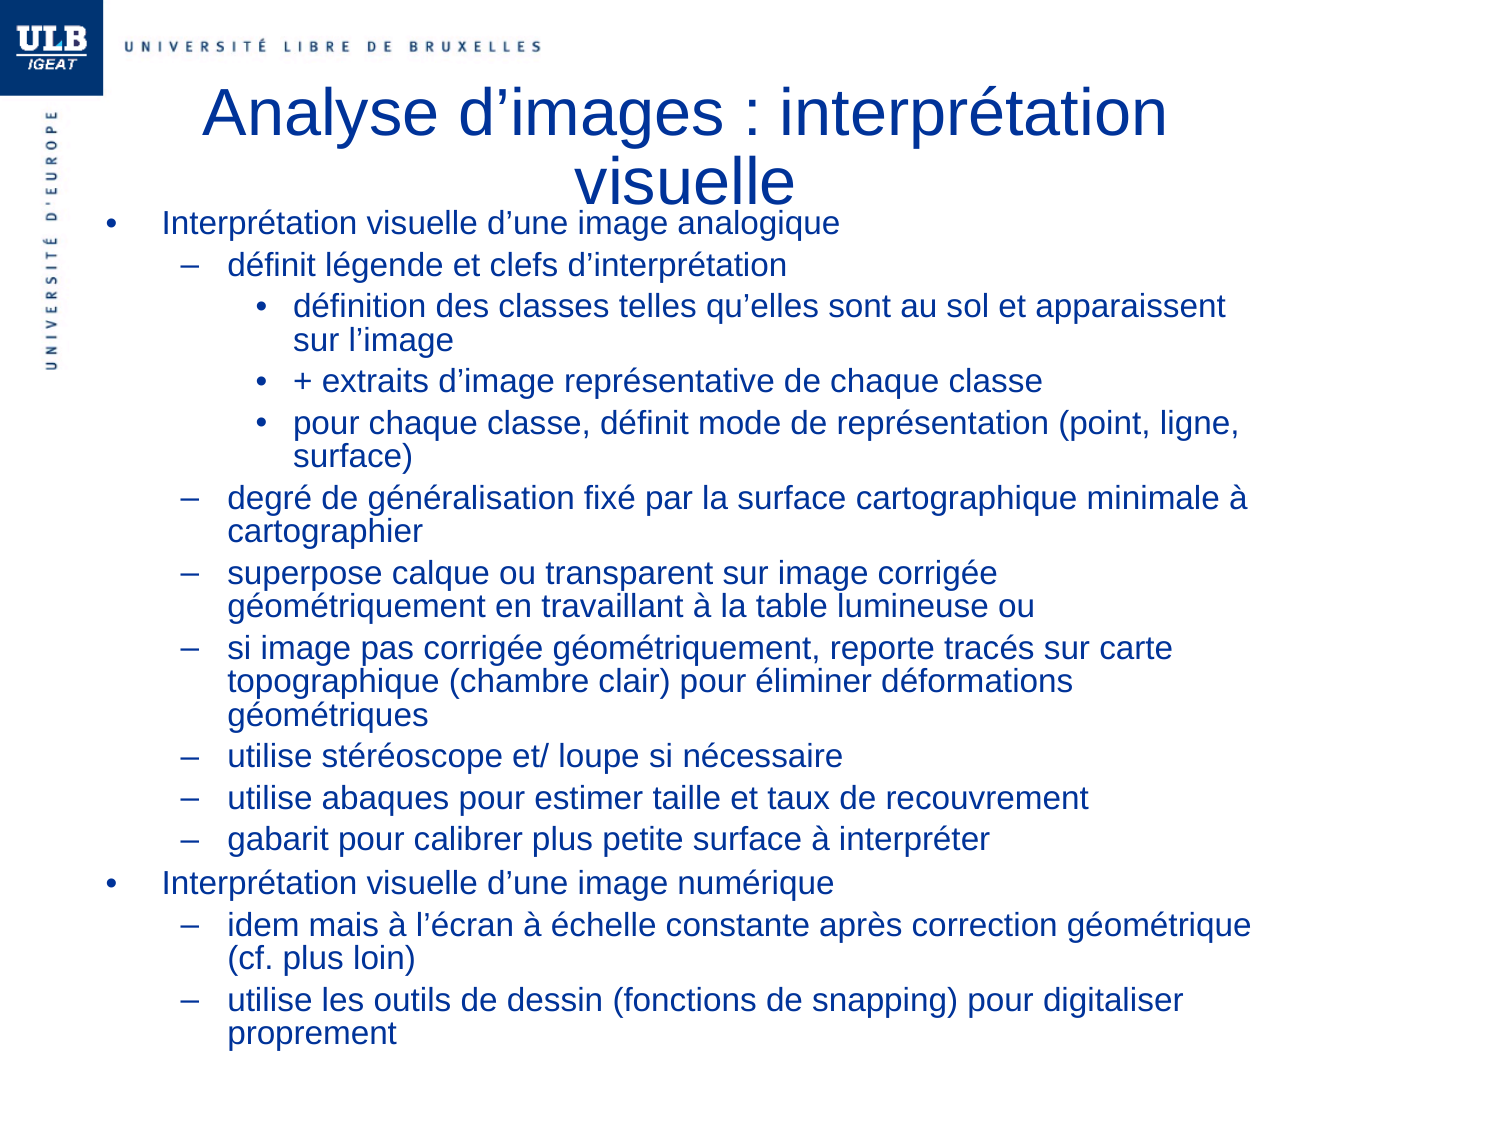

# Analyse d’images : interprétation visuelle
Interprétation visuelle d’une image analogique
définit légende et clefs d’interprétation
définition des classes telles qu’elles sont au sol et apparaissent sur l’image
+ extraits d’image représentative de chaque classe
pour chaque classe, définit mode de représentation (point, ligne, surface)
degré de généralisation fixé par la surface cartographique minimale à cartographier
superpose calque ou transparent sur image corrigée géométriquement en travaillant à la table lumineuse ou
si image pas corrigée géométriquement, reporte tracés sur carte topographique (chambre clair) pour éliminer déformations géométriques
utilise stéréoscope et/ loupe si nécessaire
utilise abaques pour estimer taille et taux de recouvrement
gabarit pour calibrer plus petite surface à interpréter
Interprétation visuelle d’une image numérique
idem mais à l’écran à échelle constante après correction géométrique (cf. plus loin)
utilise les outils de dessin (fonctions de snapping) pour digitaliser proprement